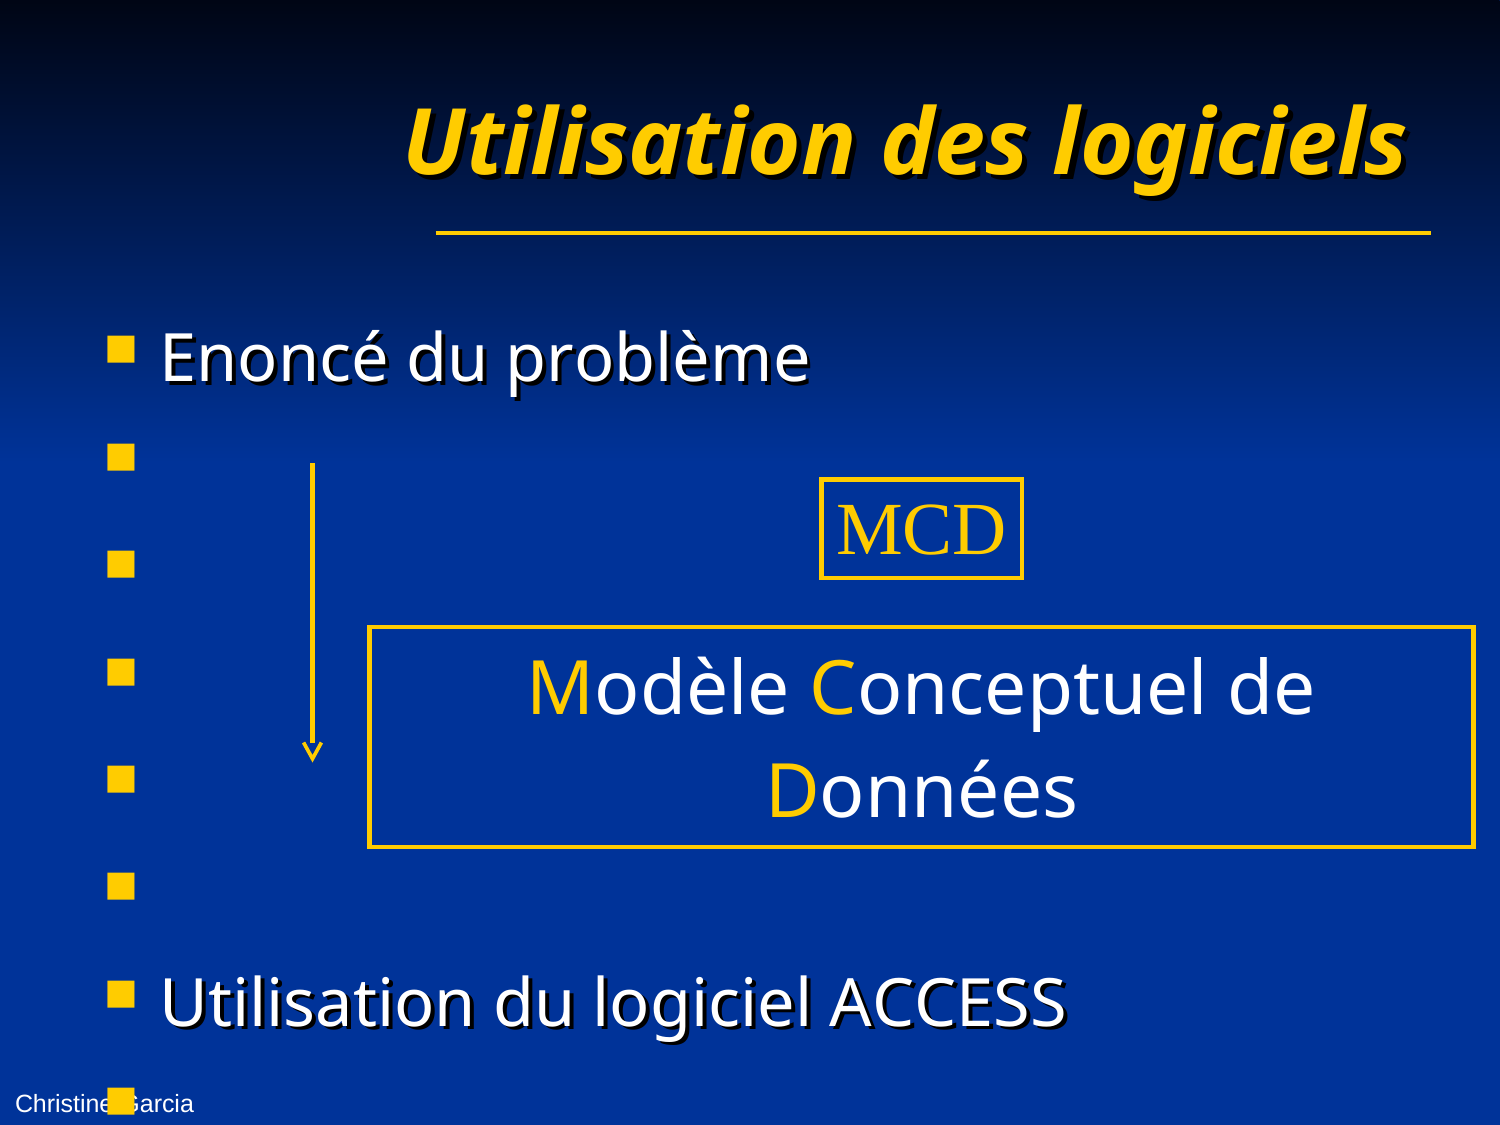

# Utilisation des logiciels
Enoncé du problème
Utilisation du logiciel ACCESS
MCD
Modèle Conceptuel de Données
Christine Garcia